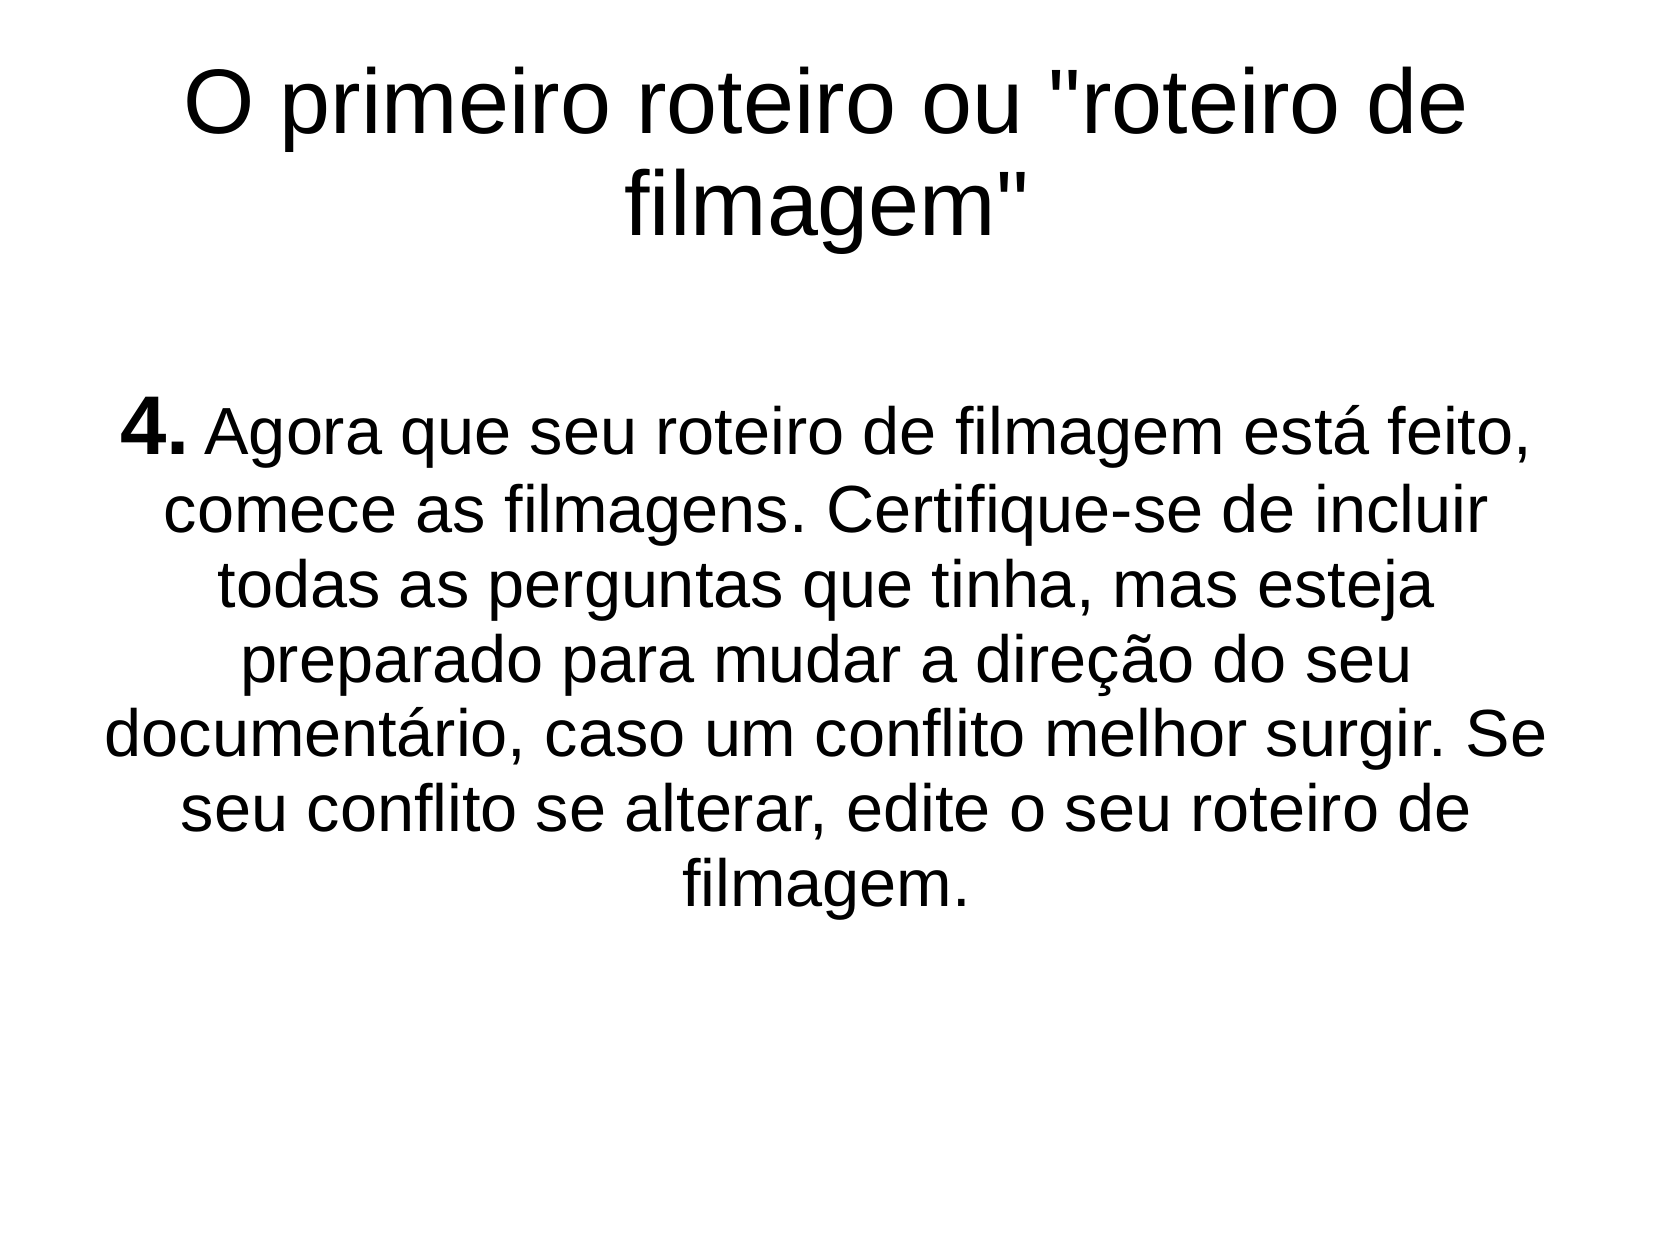

# O primeiro roteiro ou "roteiro de filmagem"
4. Agora que seu roteiro de filmagem está feito, comece as filmagens. Certifique-se de incluir todas as perguntas que tinha, mas esteja preparado para mudar a direção do seu documentário, caso um conflito melhor surgir. Se seu conflito se alterar, edite o seu roteiro de filmagem.